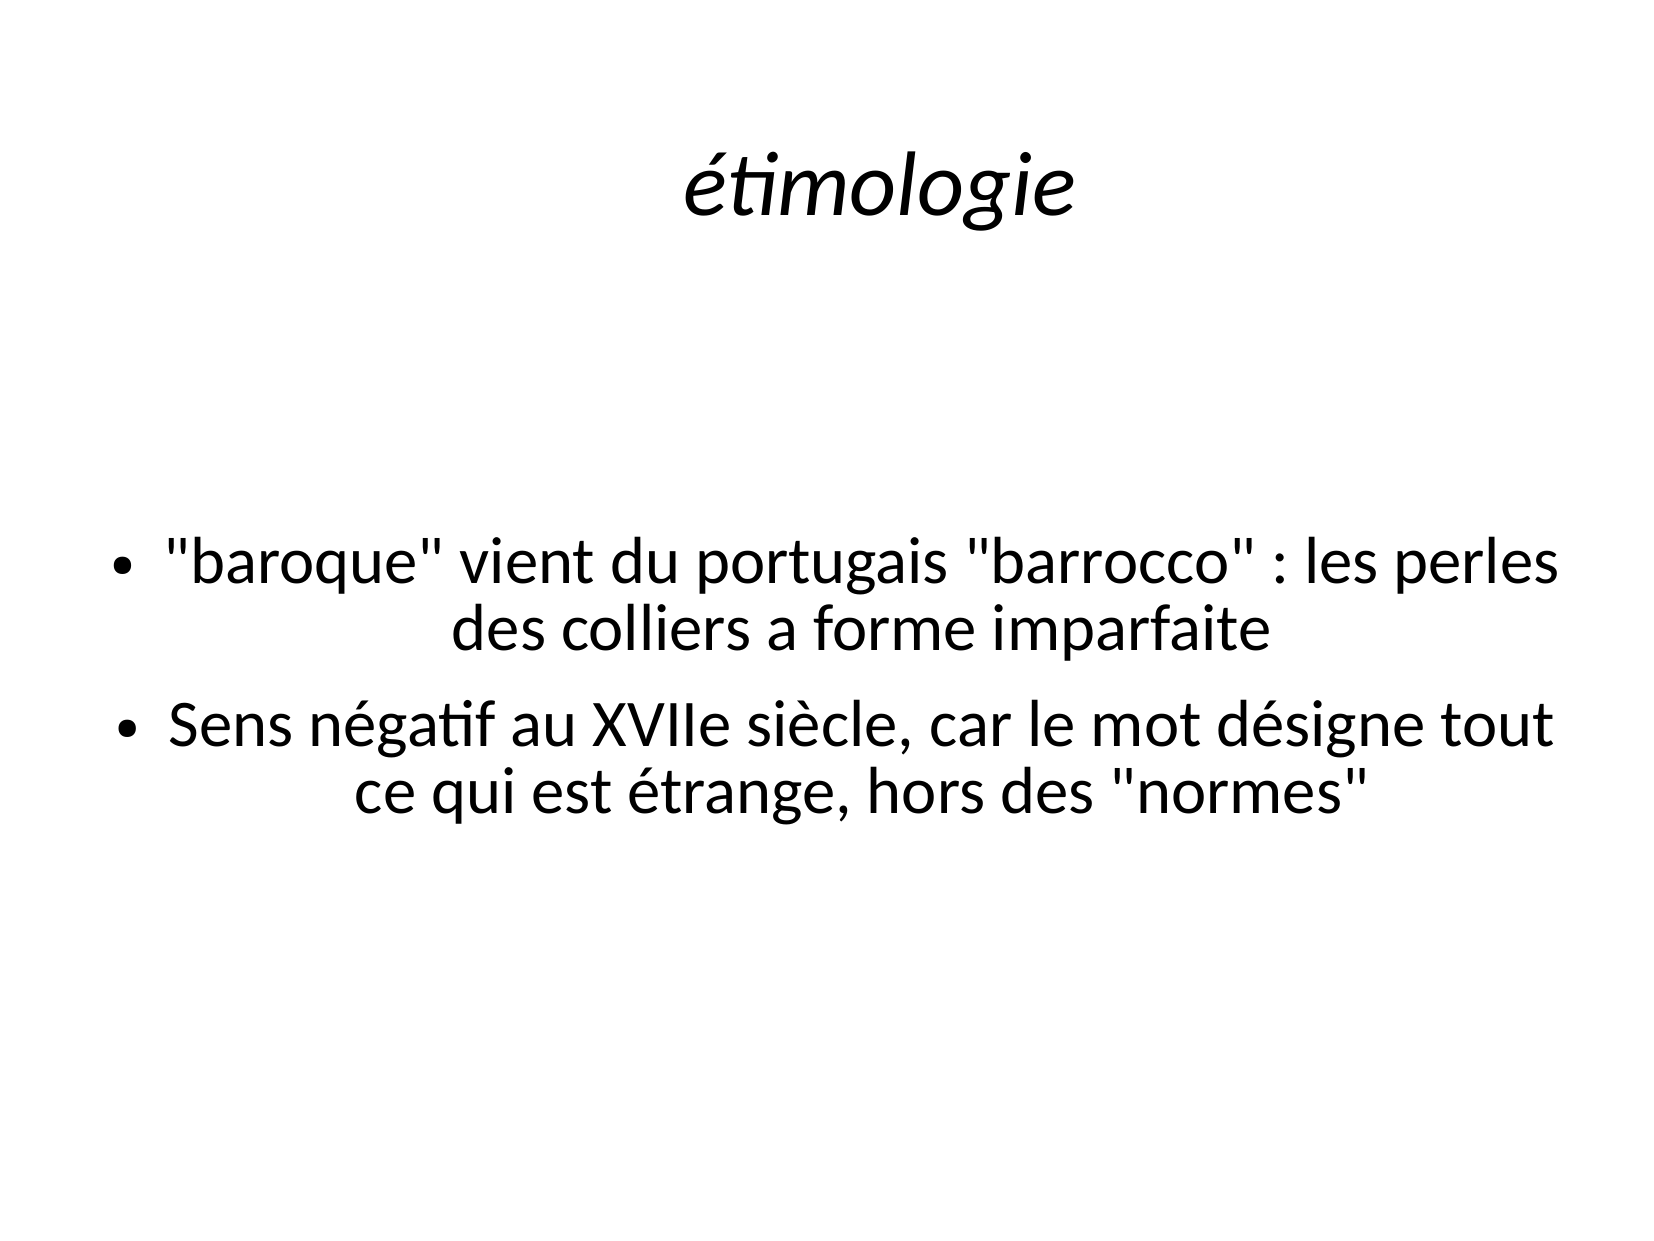

# étimologie
"baroque" vient du portugais "barrocco" : les perles des colliers a forme imparfaite
Sens négatif au XVIIe siècle, car le mot désigne tout ce qui est étrange, hors des "normes"